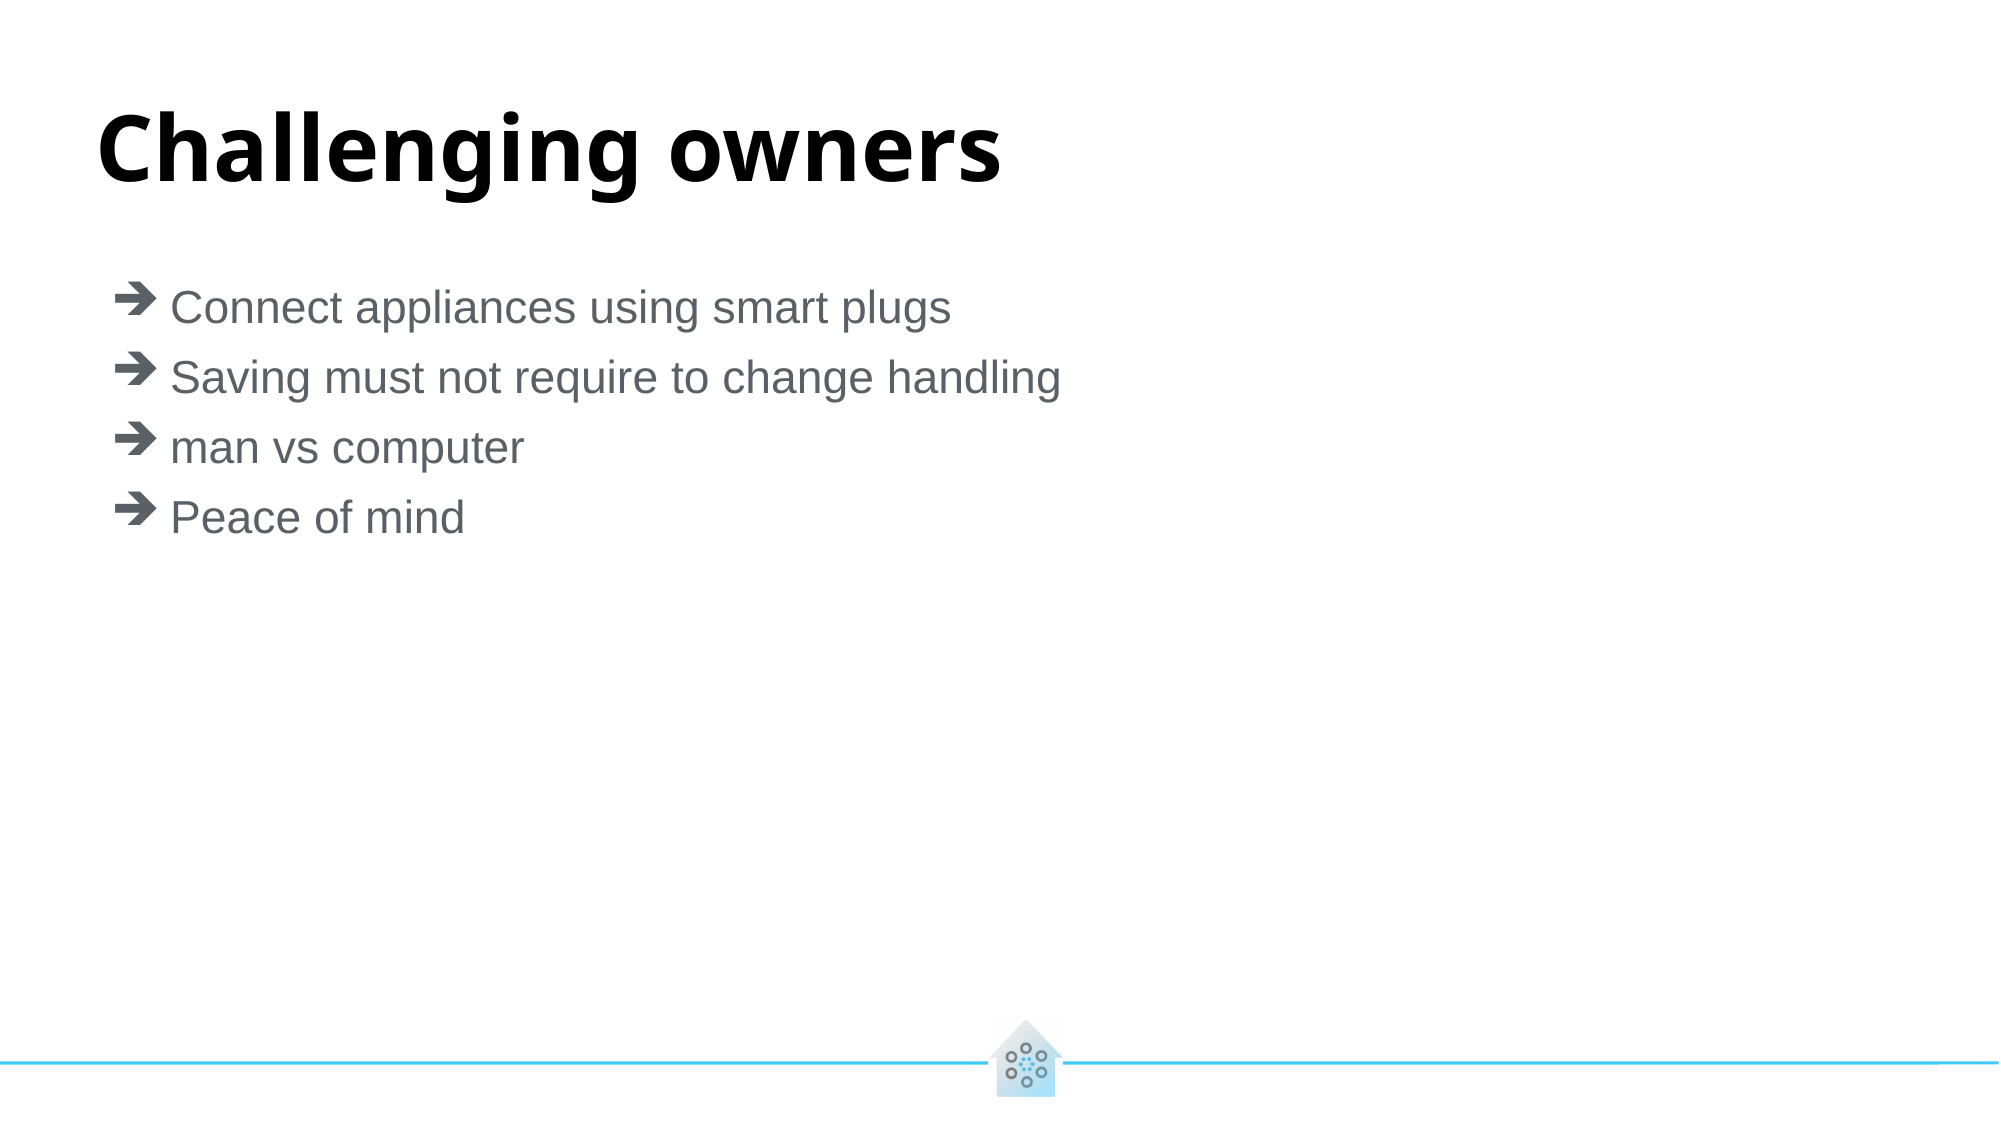

Challenging owners
 Connect appliances using smart plugs
 Saving must not require to change handling
 man vs computer
 Peace of mind